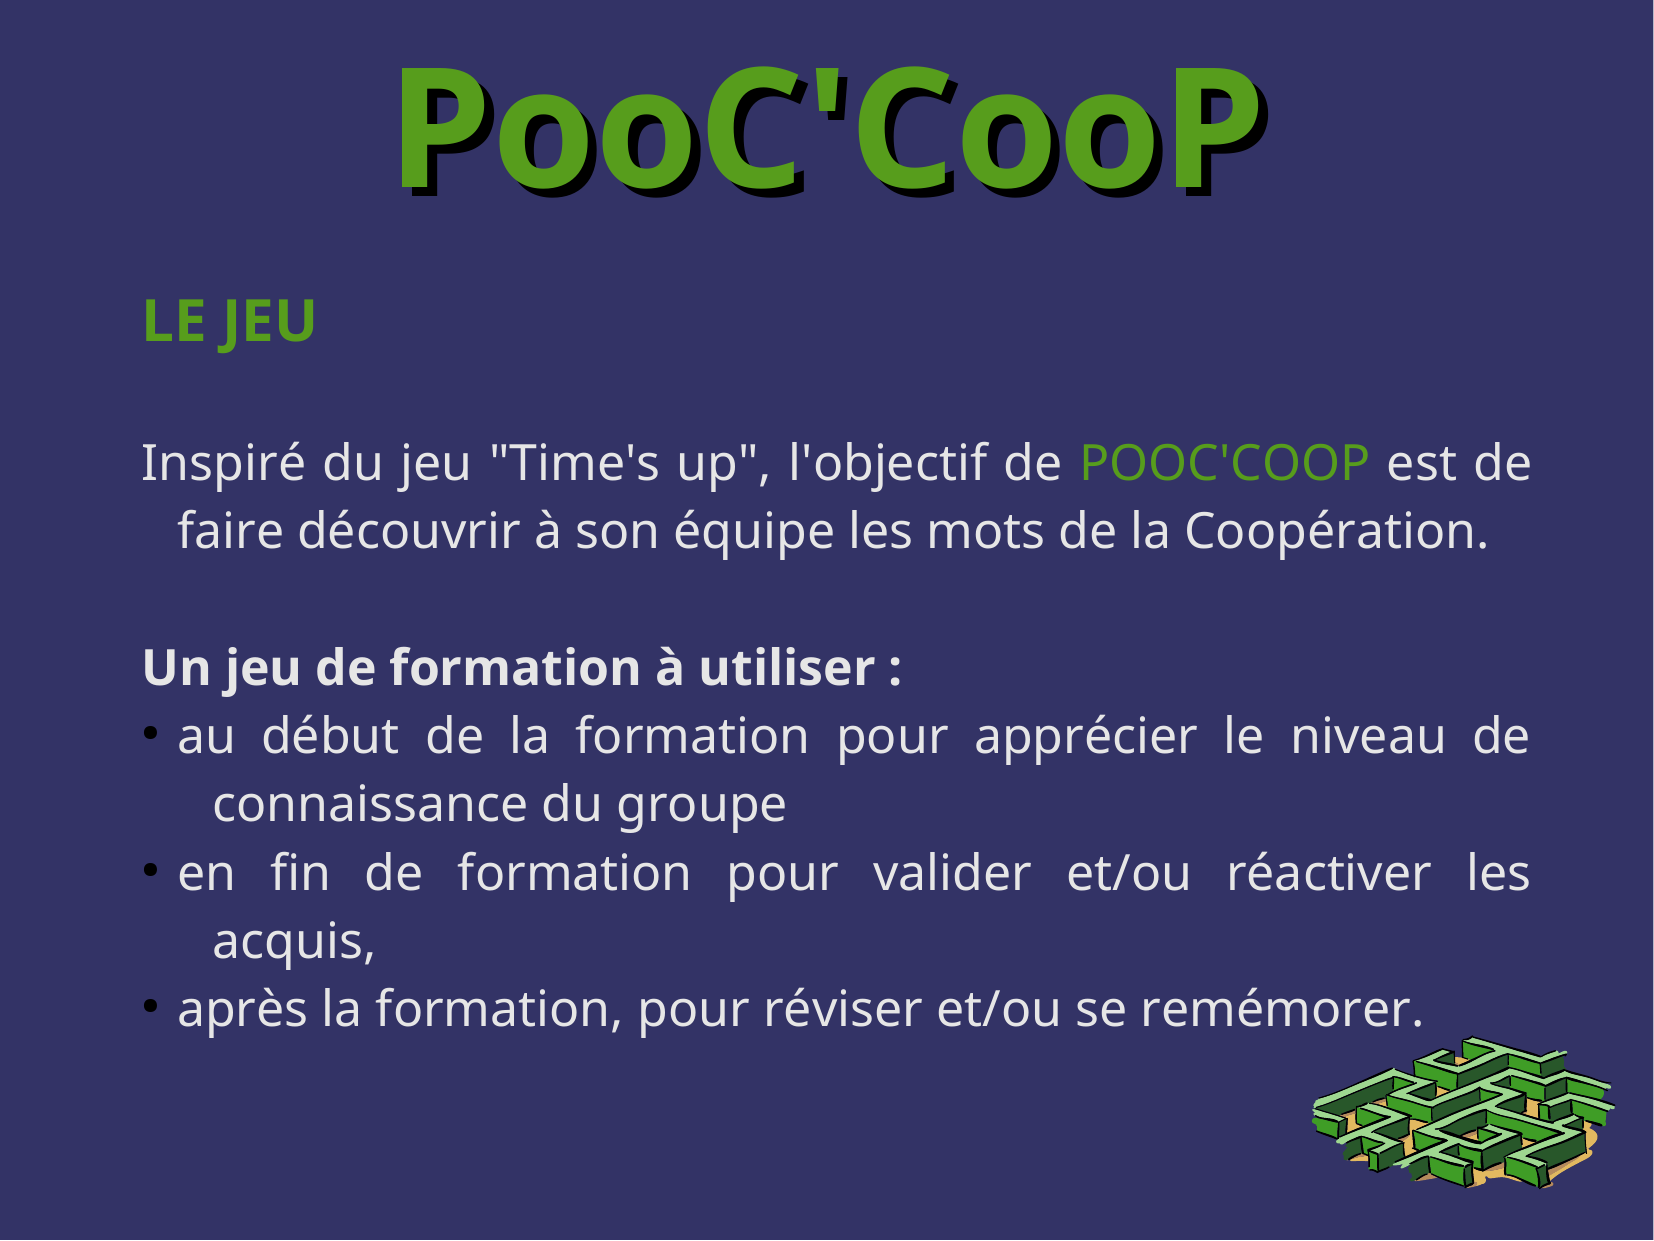

# PooC'CooP
LE JEU
Inspiré du jeu "Time's up", l'objectif de POOC'COOP est de faire découvrir à son équipe les mots de la Coopération.
Un jeu de formation à utiliser :
au début de la formation pour apprécier le niveau de connaissance du groupe
en fin de formation pour valider et/ou réactiver les acquis,
après la formation, pour réviser et/ou se remémorer.